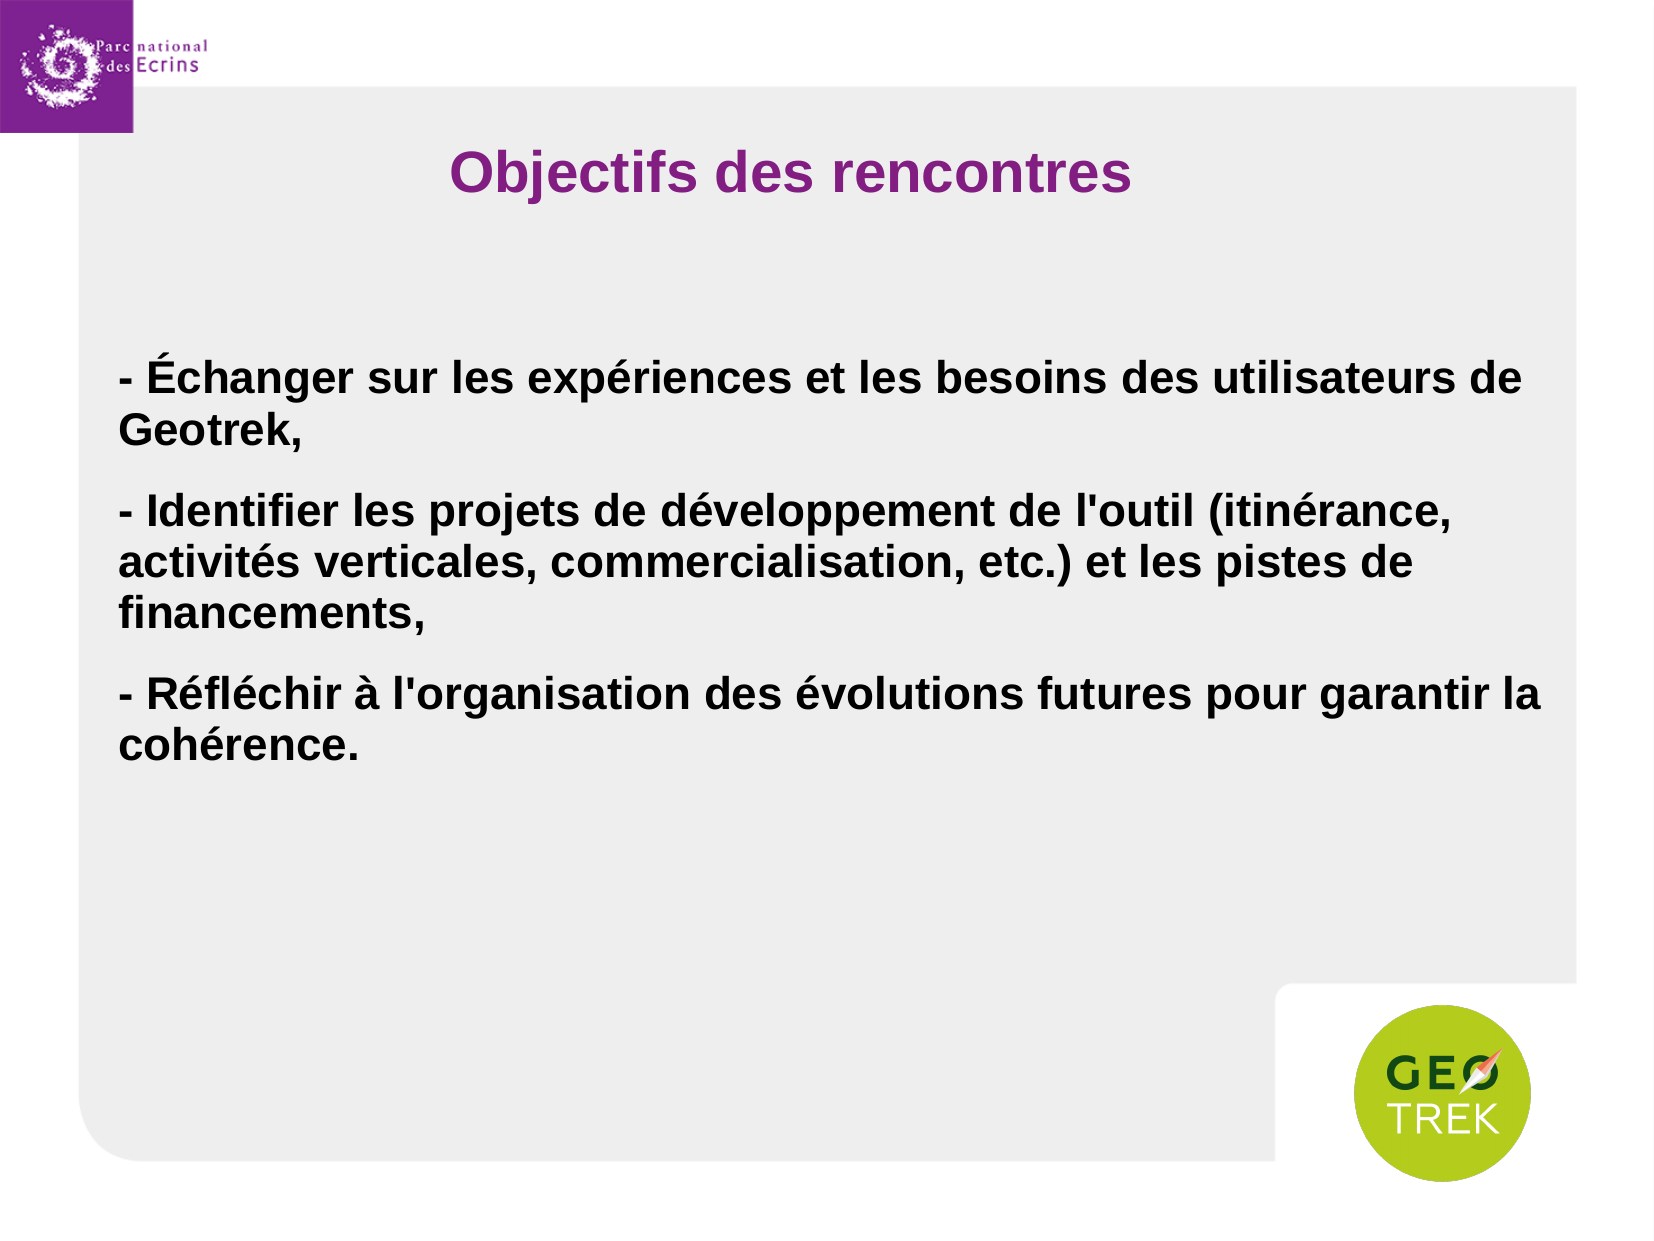

# Objectifs des rencontres
- Échanger sur les expériences et les besoins des utilisateurs de Geotrek,
- Identifier les projets de développement de l'outil (itinérance, activités verticales, commercialisation, etc.) et les pistes de financements,
- Réfléchir à l'organisation des évolutions futures pour garantir la cohérence.